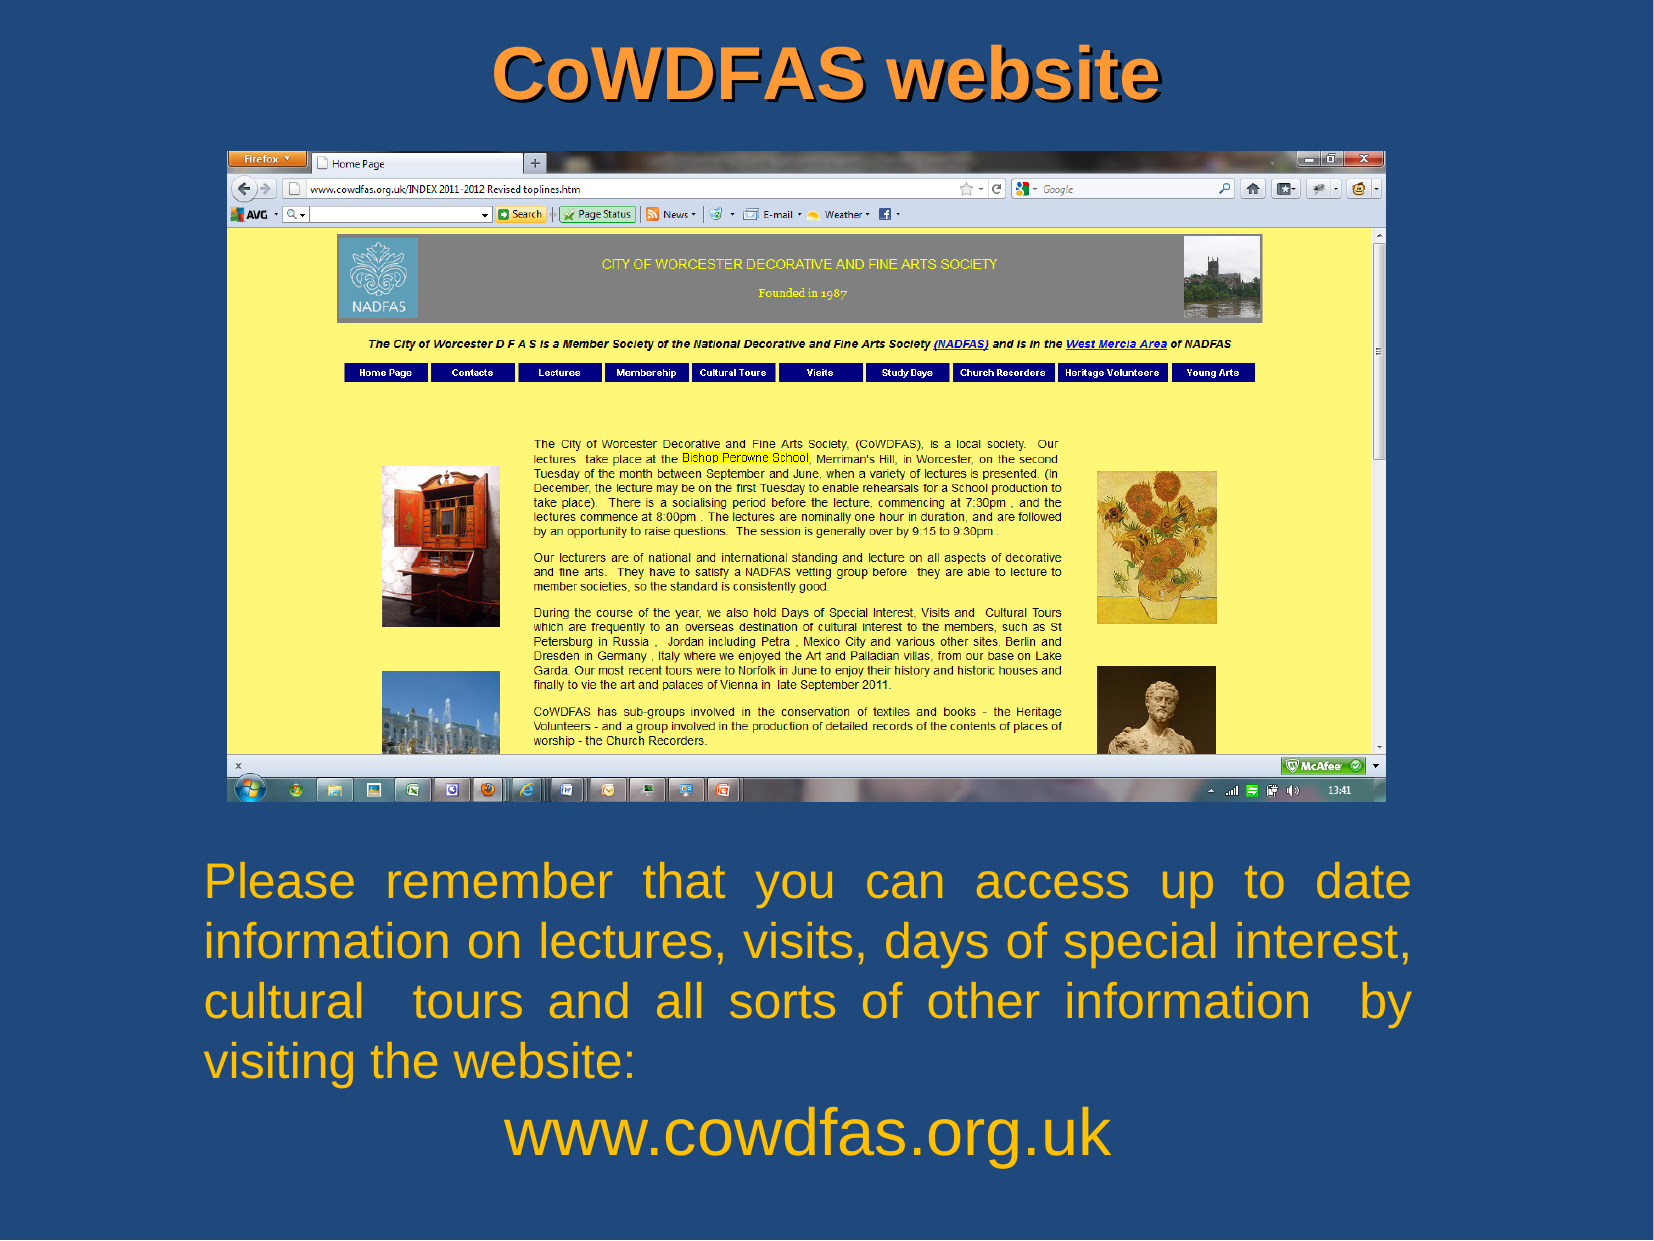

# CoWDFAS website
Please remember that you can access up to date information on lectures, visits, days of special interest, cultural tours and all sorts of other information by visiting the website:
www.cowdfas.org.uk